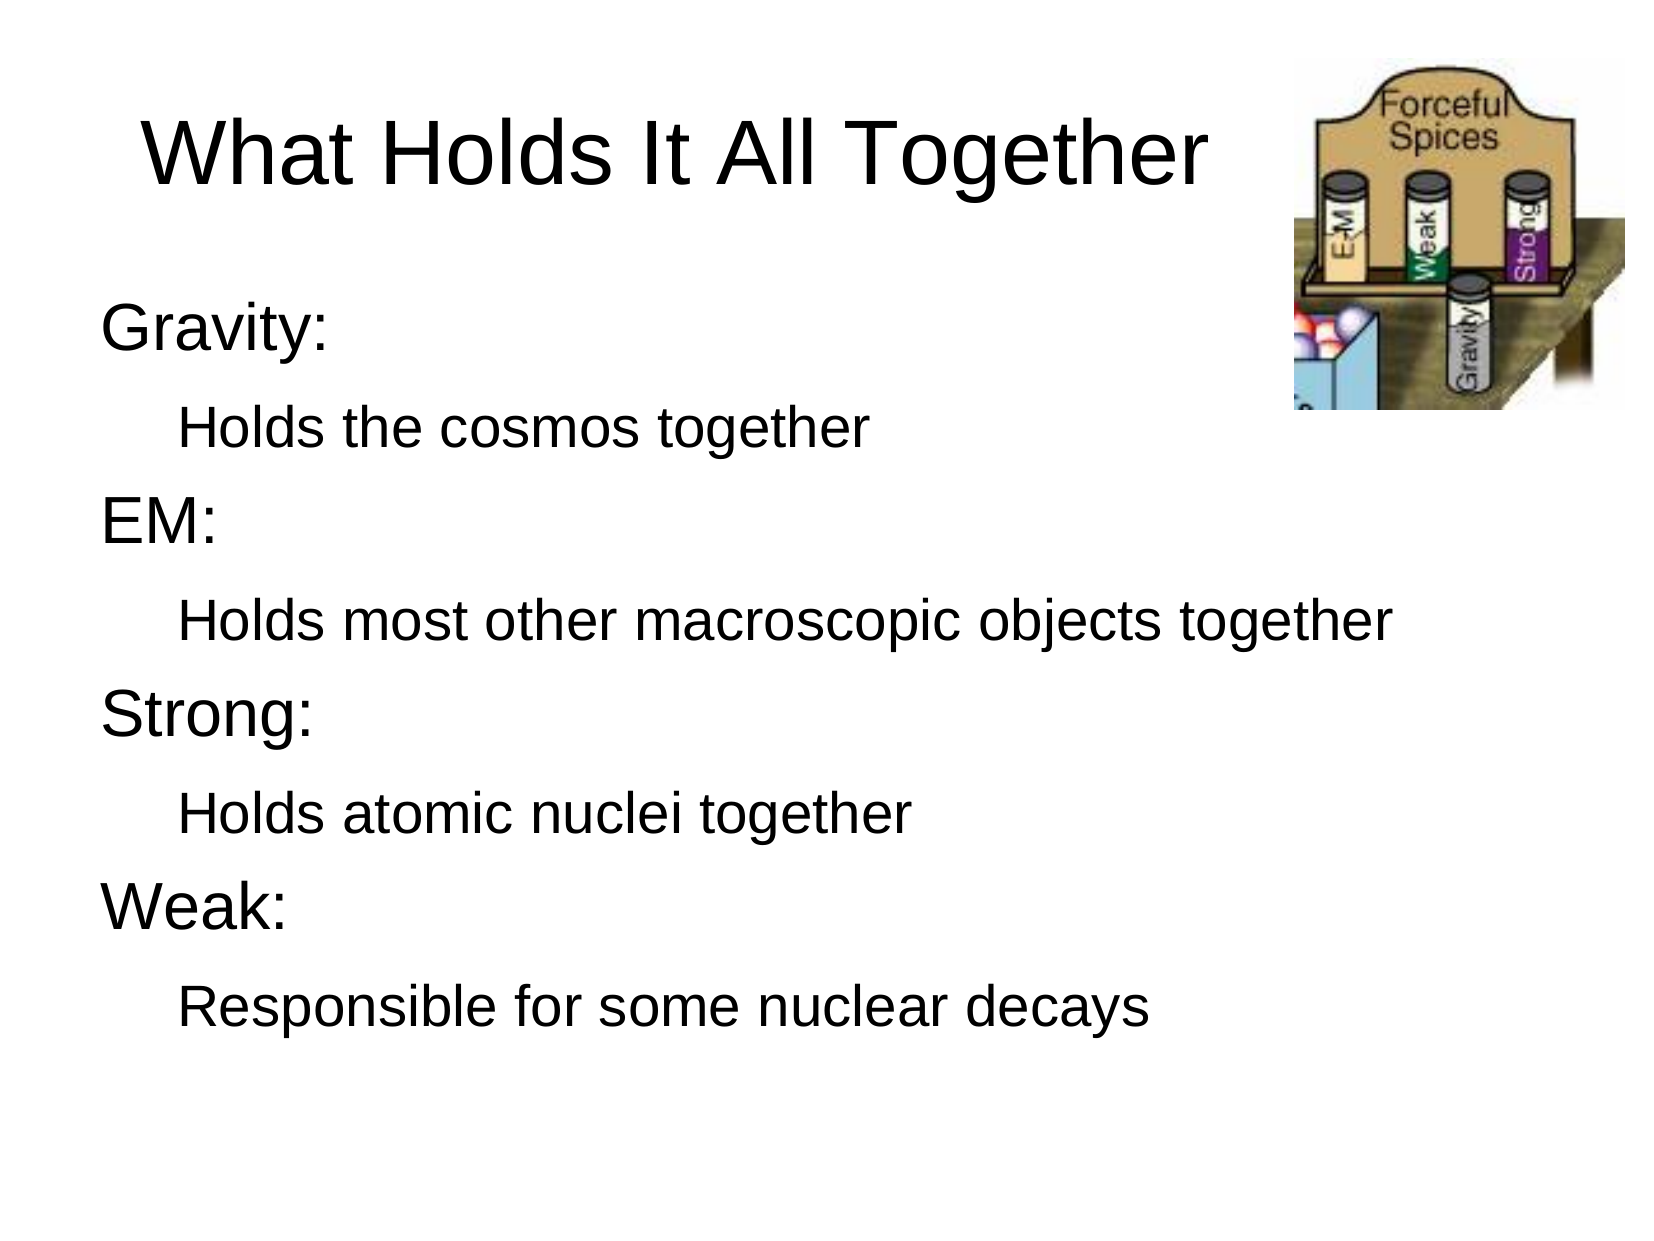

# What Holds It All Together
Gravity:
Holds the cosmos together
EM:
Holds most other macroscopic objects together
Strong:
Holds atomic nuclei together
Weak:
Responsible for some nuclear decays